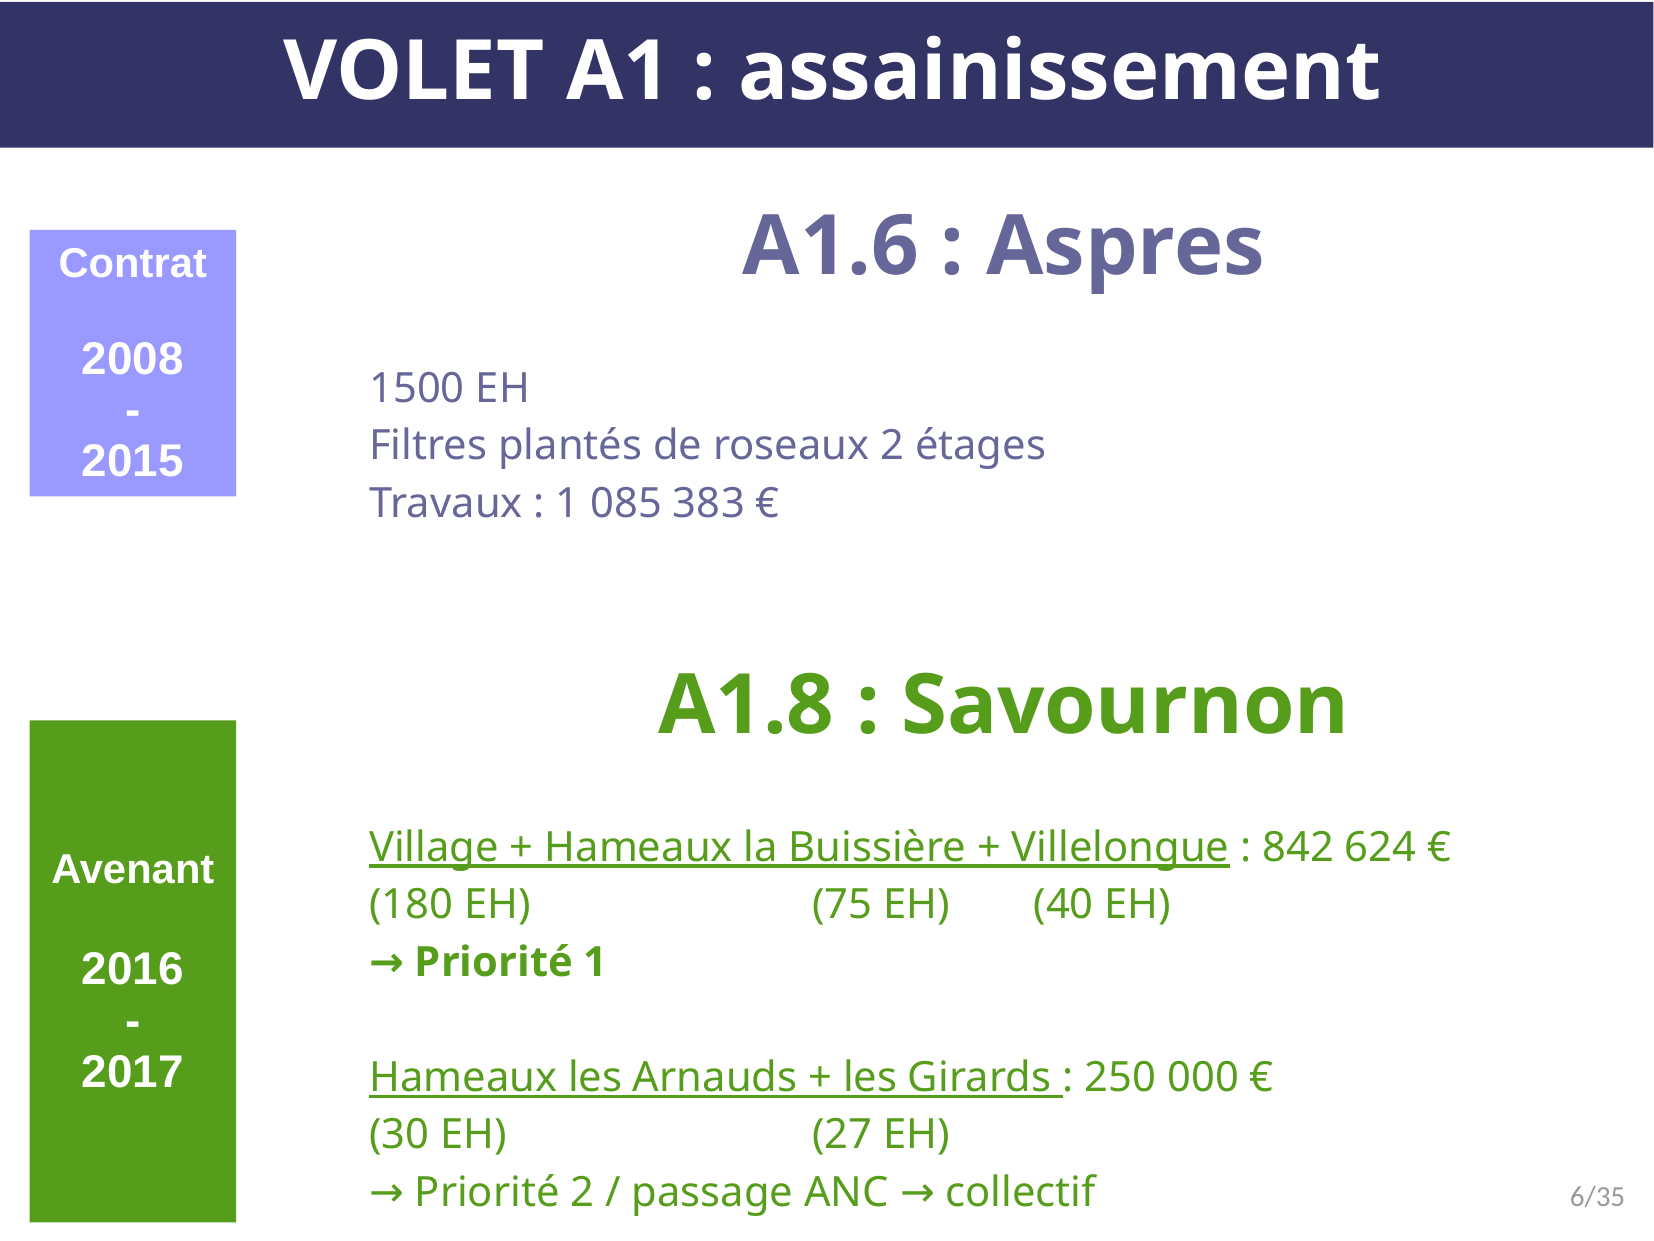

VOLET A1 : assainissement
A1.6 : Aspres
1500 EH
Filtres plantés de roseaux 2 étages
Travaux : 1 085 383 €
A1.8 : Savournon
Village + Hameaux la Buissière + Villelongue : 842 624 €
(180 EH)				(75 EH)		(40 EH)
→ Priorité 1
Hameaux les Arnauds + les Girards : 250 000 €
(30 EH)					(27 EH)
→ Priorité 2 / passage ANC → collectif
Filtres plantés de roseaux / fibre coco
Contrat
2008
-
2015
Avenant
2016
-
2017
6